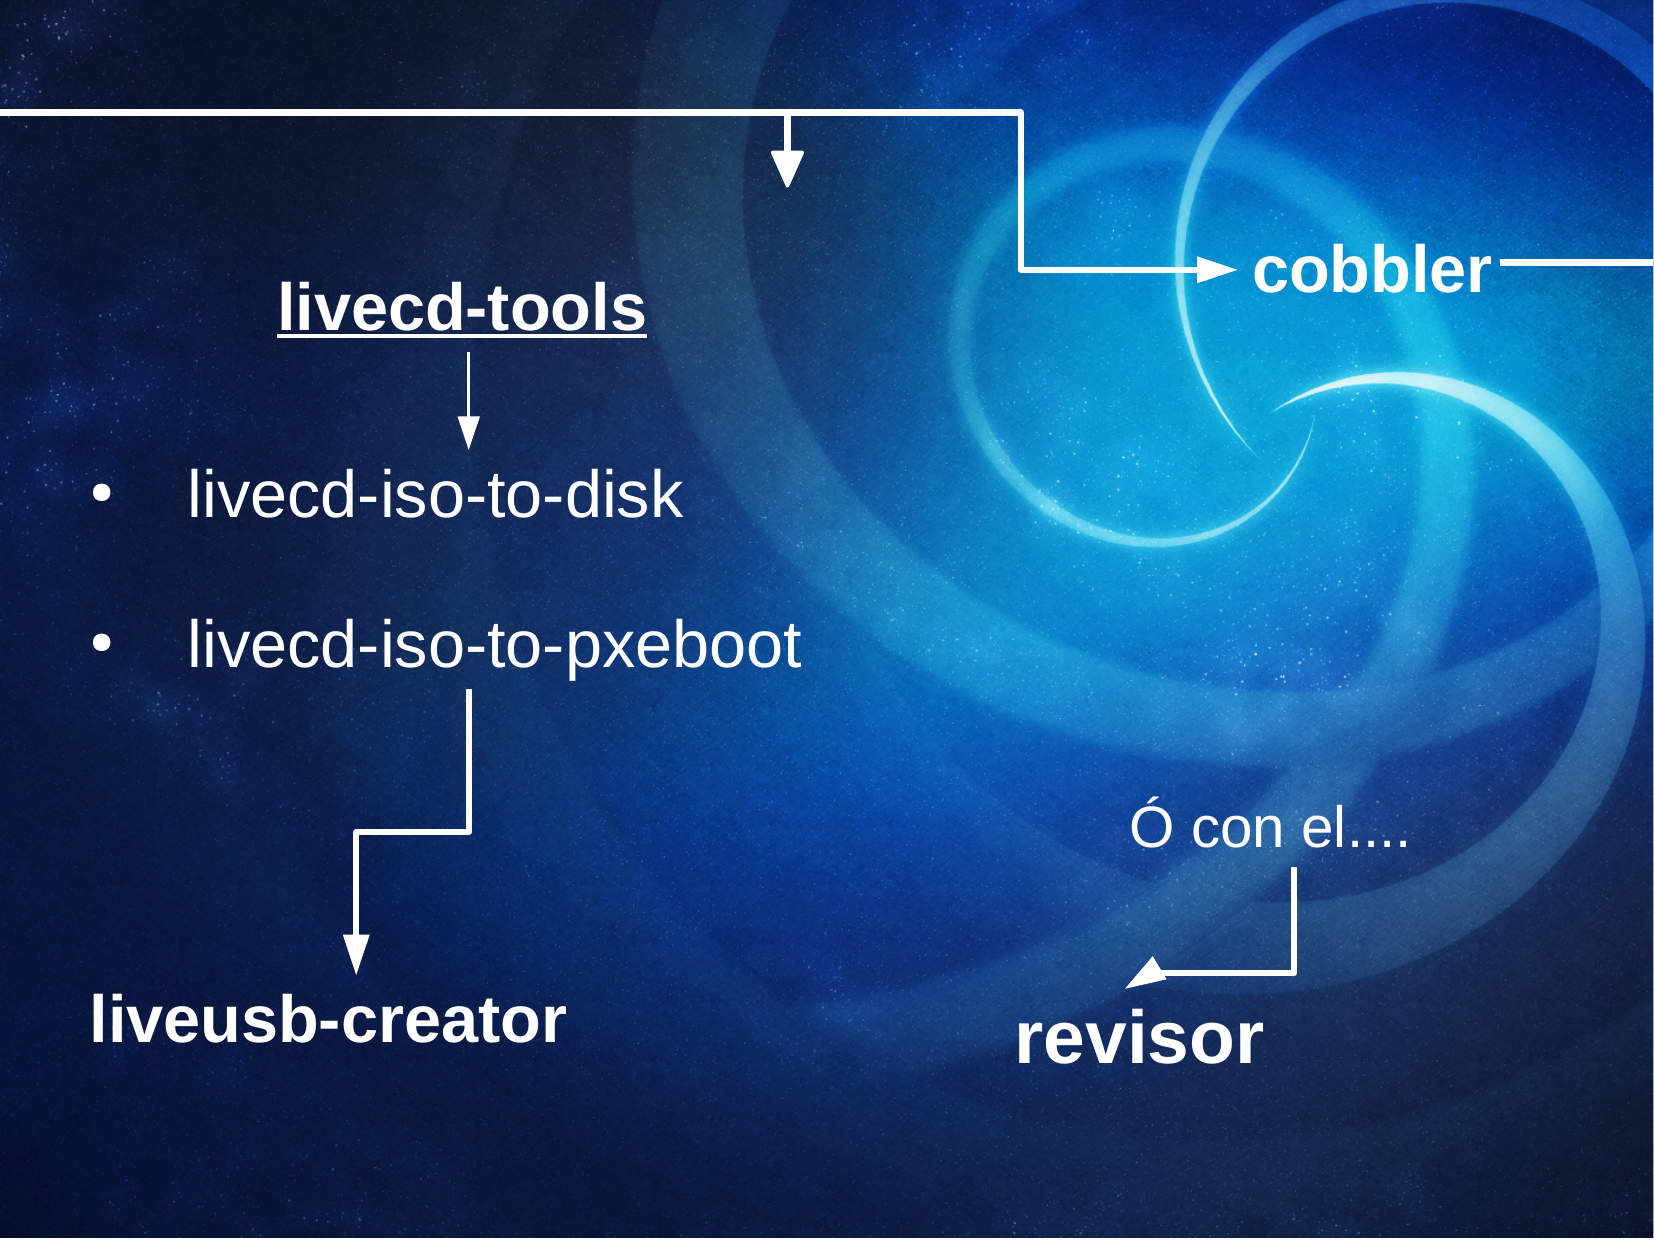

cobbler
livecd-tools
 livecd-iso-to-disk
 livecd-iso-to-pxeboot
 Ó con el....
liveusb-creator
 revisor